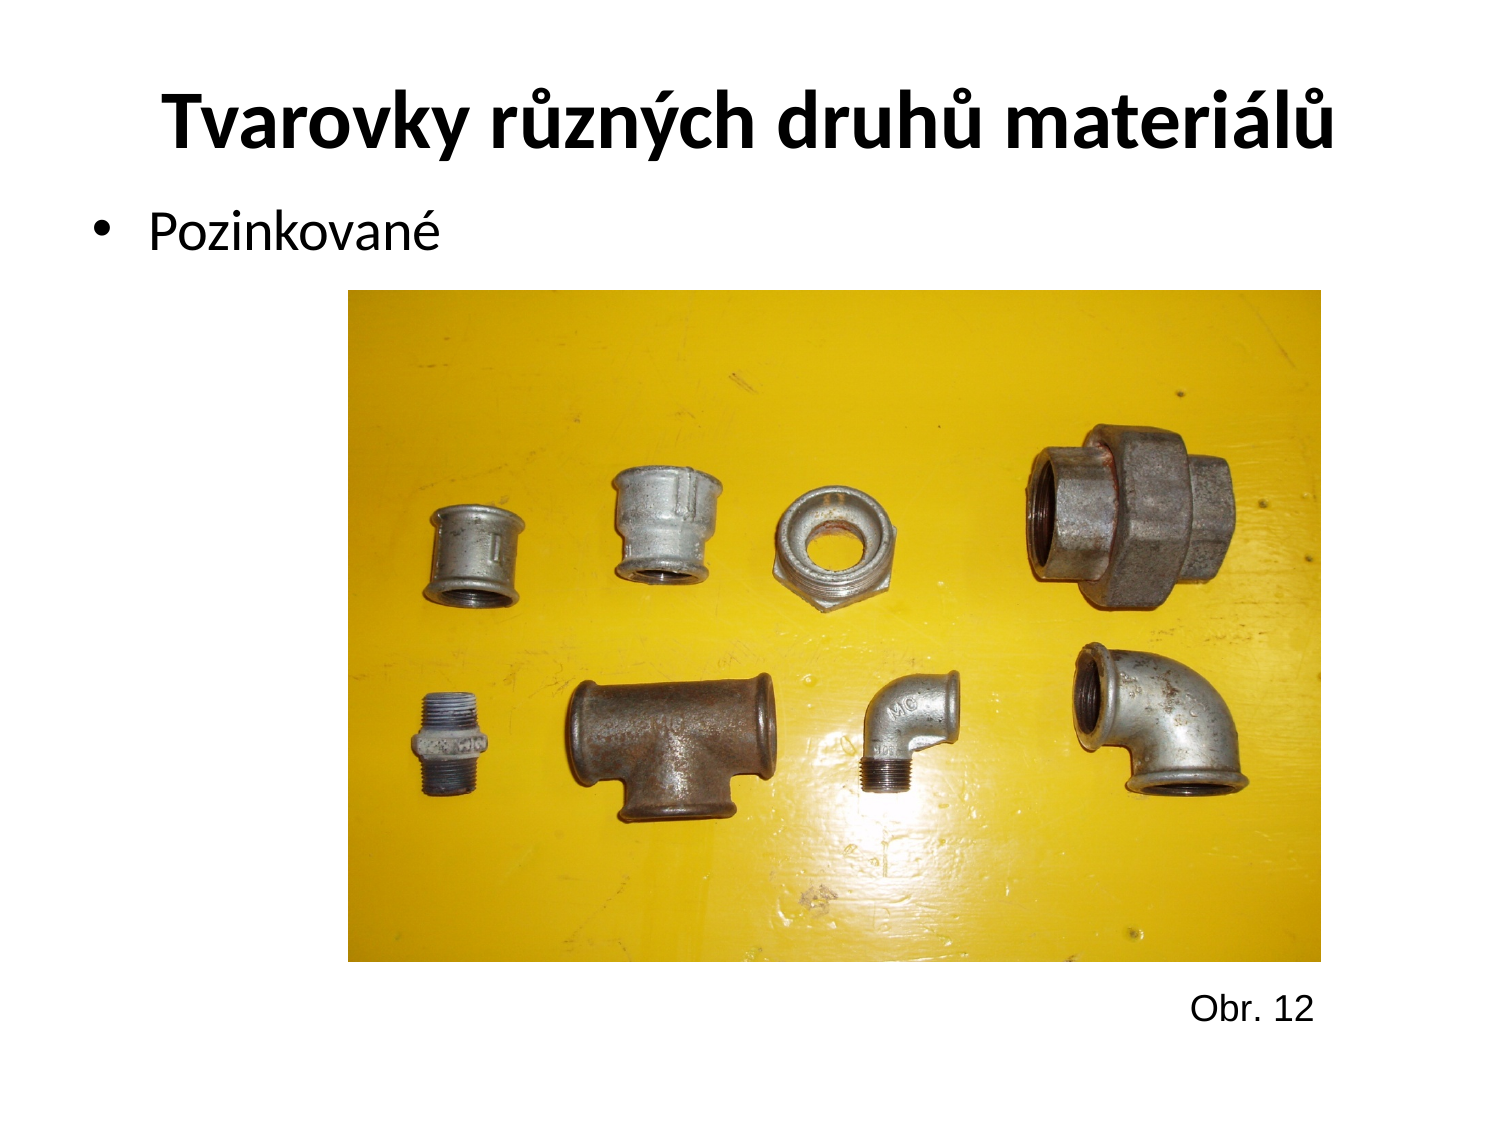

# Tvarovky různých druhů materiálů
Pozinkované
Obr. 12